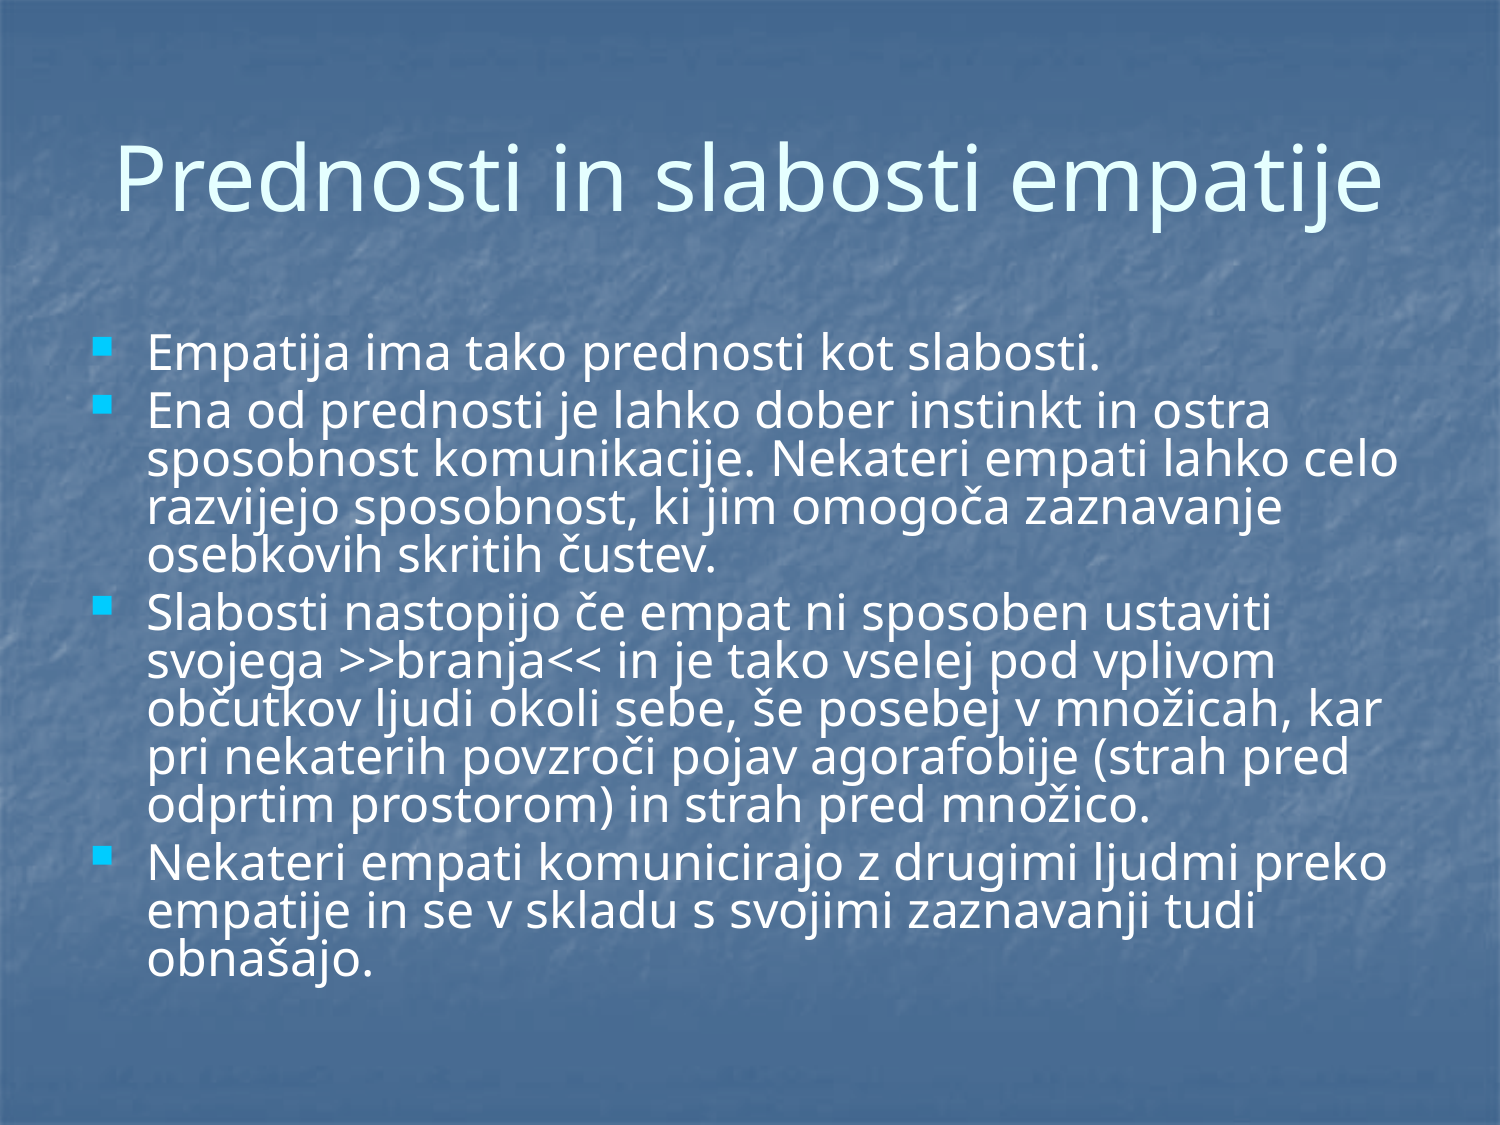

# Prednosti in slabosti empatije
Empatija ima tako prednosti kot slabosti.
Ena od prednosti je lahko dober instinkt in ostra sposobnost komunikacije. Nekateri empati lahko celo razvijejo sposobnost, ki jim omogoča zaznavanje osebkovih skritih čustev.
Slabosti nastopijo če empat ni sposoben ustaviti svojega >>branja<< in je tako vselej pod vplivom občutkov ljudi okoli sebe, še posebej v množicah, kar pri nekaterih povzroči pojav agorafobije (strah pred odprtim prostorom) in strah pred množico.
Nekateri empati komunicirajo z drugimi ljudmi preko empatije in se v skladu s svojimi zaznavanji tudi obnašajo.